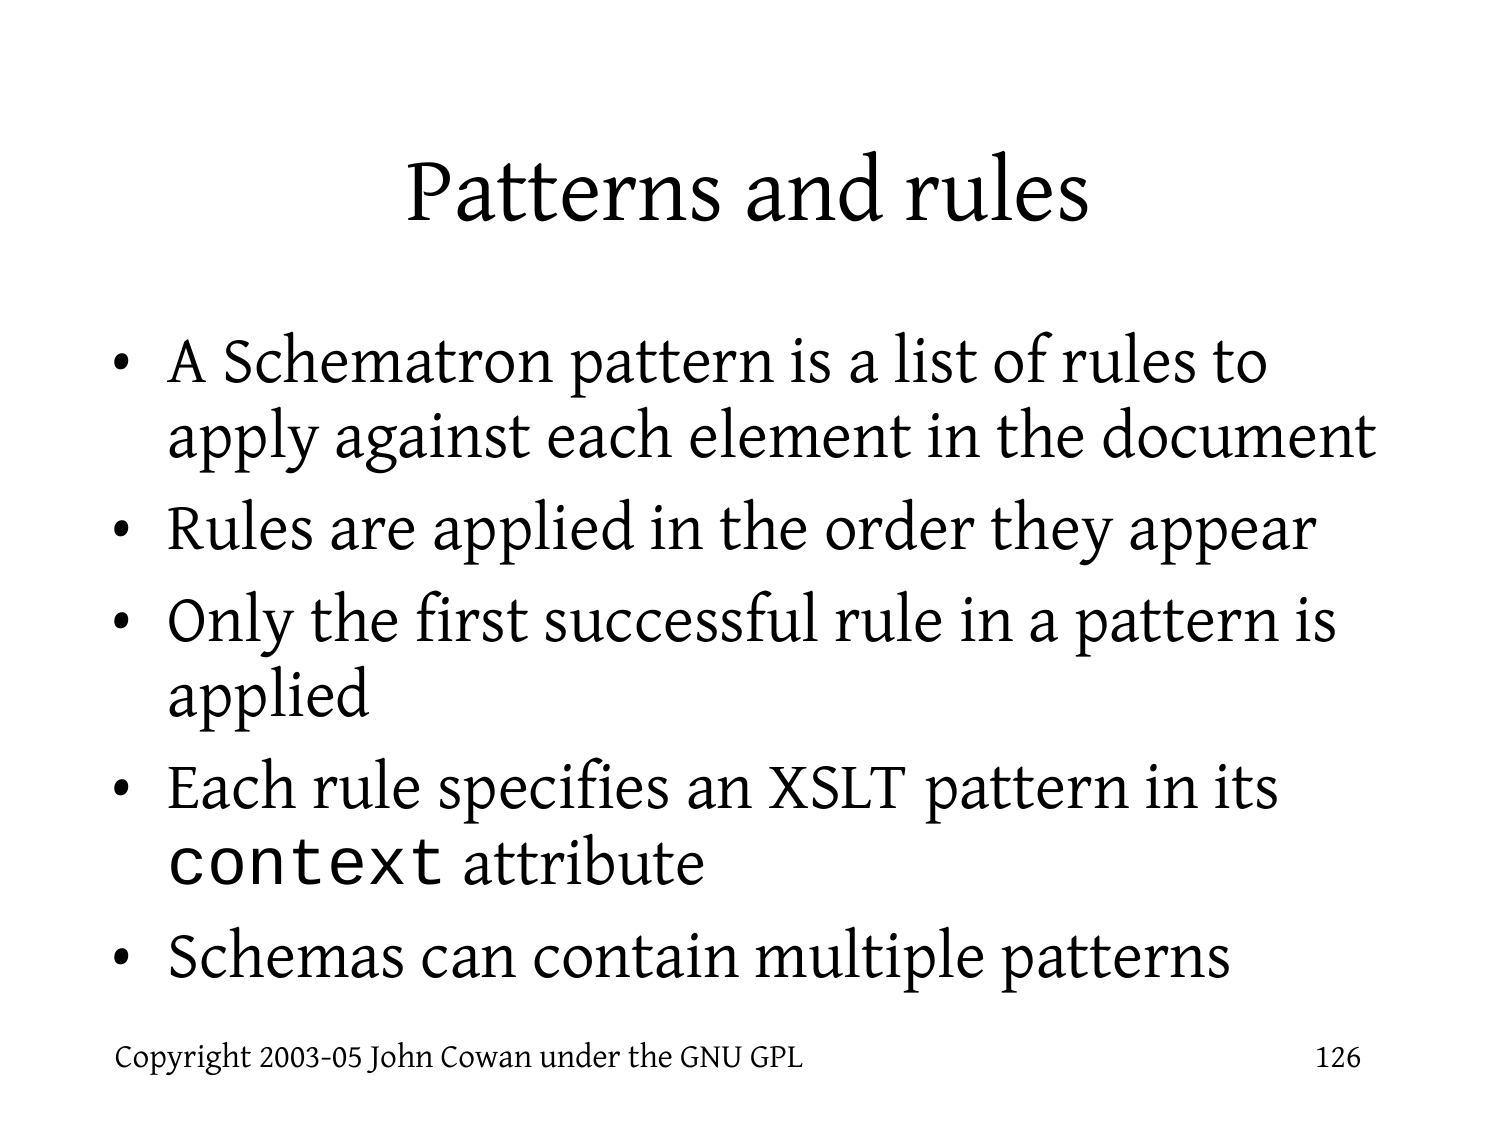

# Patterns and rules
A Schematron pattern is a list of rules to apply against each element in the document
Rules are applied in the order they appear
Only the first successful rule in a pattern is applied
Each rule specifies an XSLT pattern in its context attribute
Schemas can contain multiple patterns